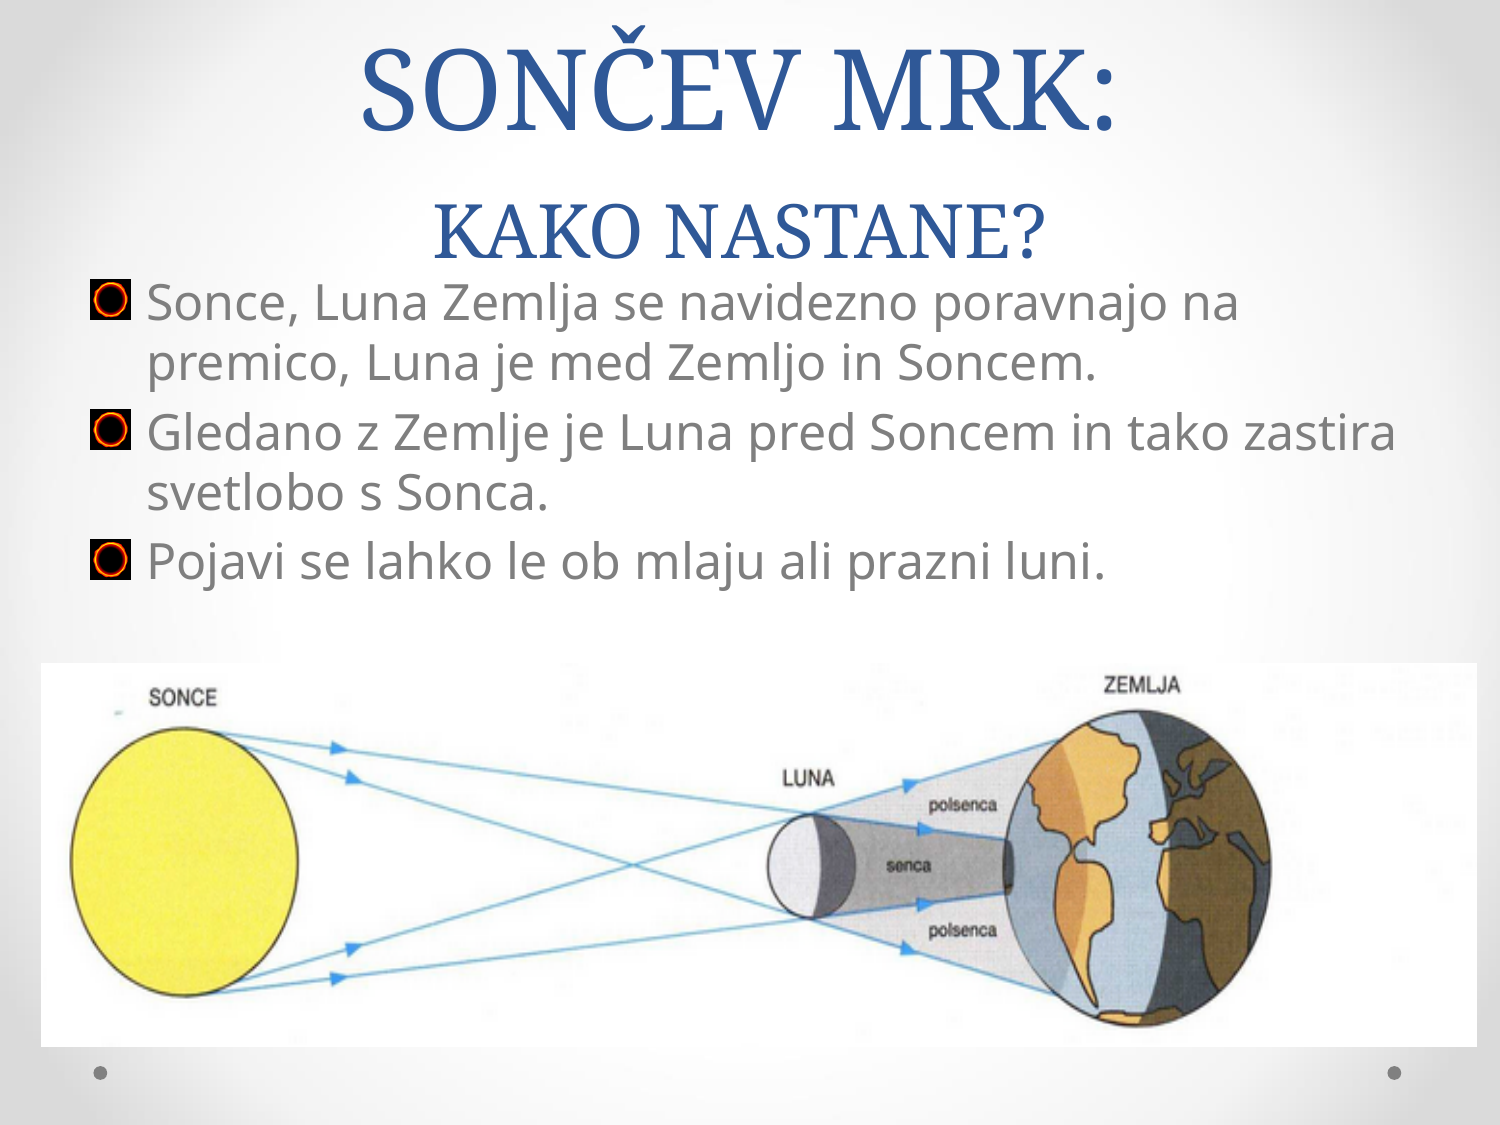

# SONČEV MRK: KAKO NASTANE?
Sonce, Luna Zemlja se navidezno poravnajo na premico, Luna je med Zemljo in Soncem.
Gledano z Zemlje je Luna pred Soncem in tako zastira svetlobo s Sonca.
Pojavi se lahko le ob mlaju ali prazni luni.